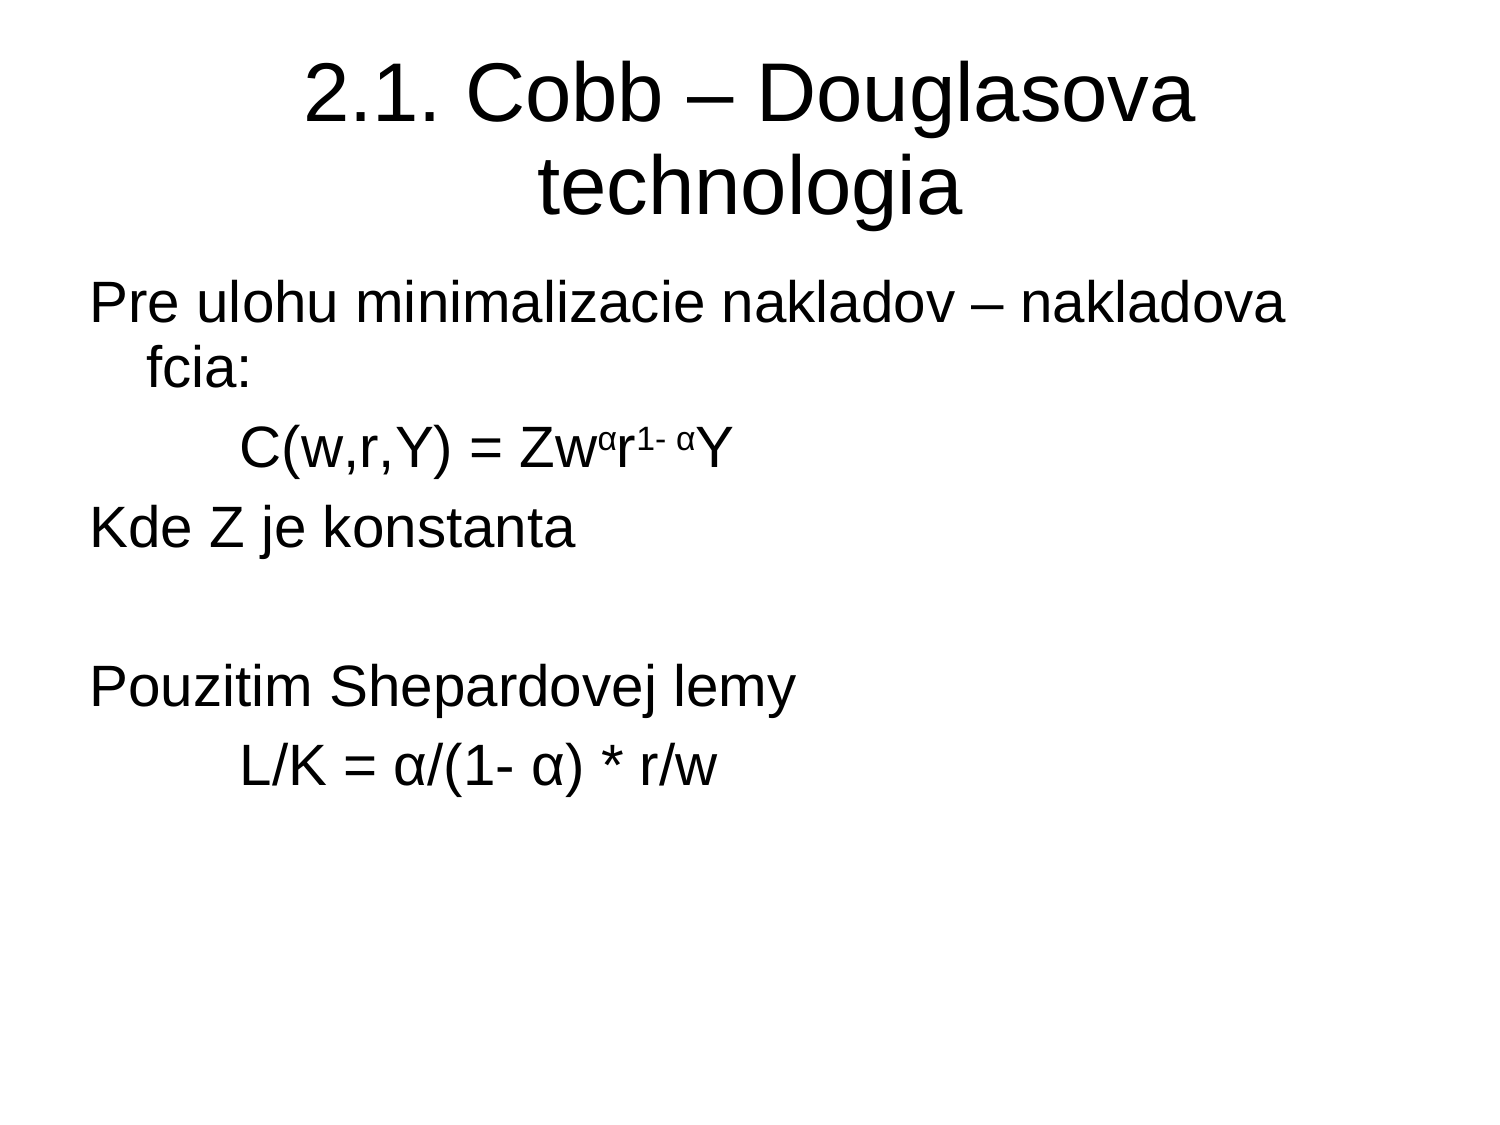

# 2.1. Cobb – Douglasova technologia
Pre ulohu minimalizacie nakladov – nakladova fcia:
		C(w,r,Y) = Zwαr1- αY
Kde Z je konstanta
Pouzitim Shepardovej lemy
		L/K = α/(1- α) * r/w